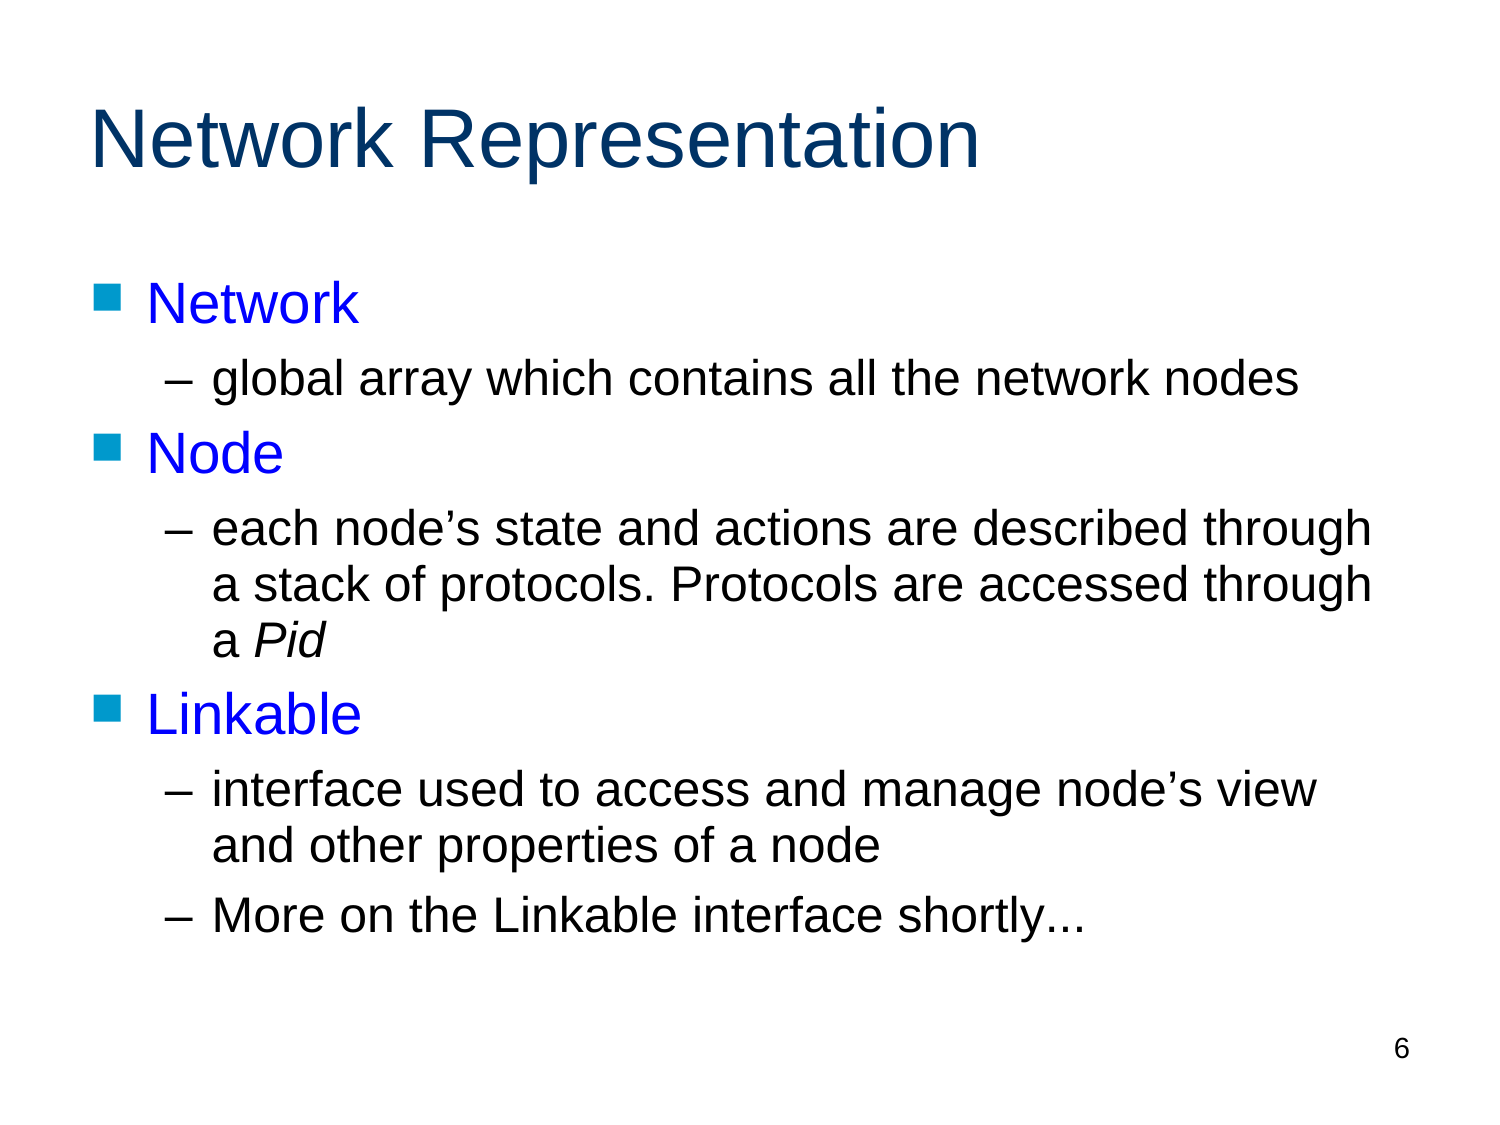

# Network Representation
Network
global array which contains all the network nodes
Node
each node’s state and actions are described through a stack of protocols. Protocols are accessed through a Pid
Linkable
interface used to access and manage node’s view and other properties of a node
More on the Linkable interface shortly...
6